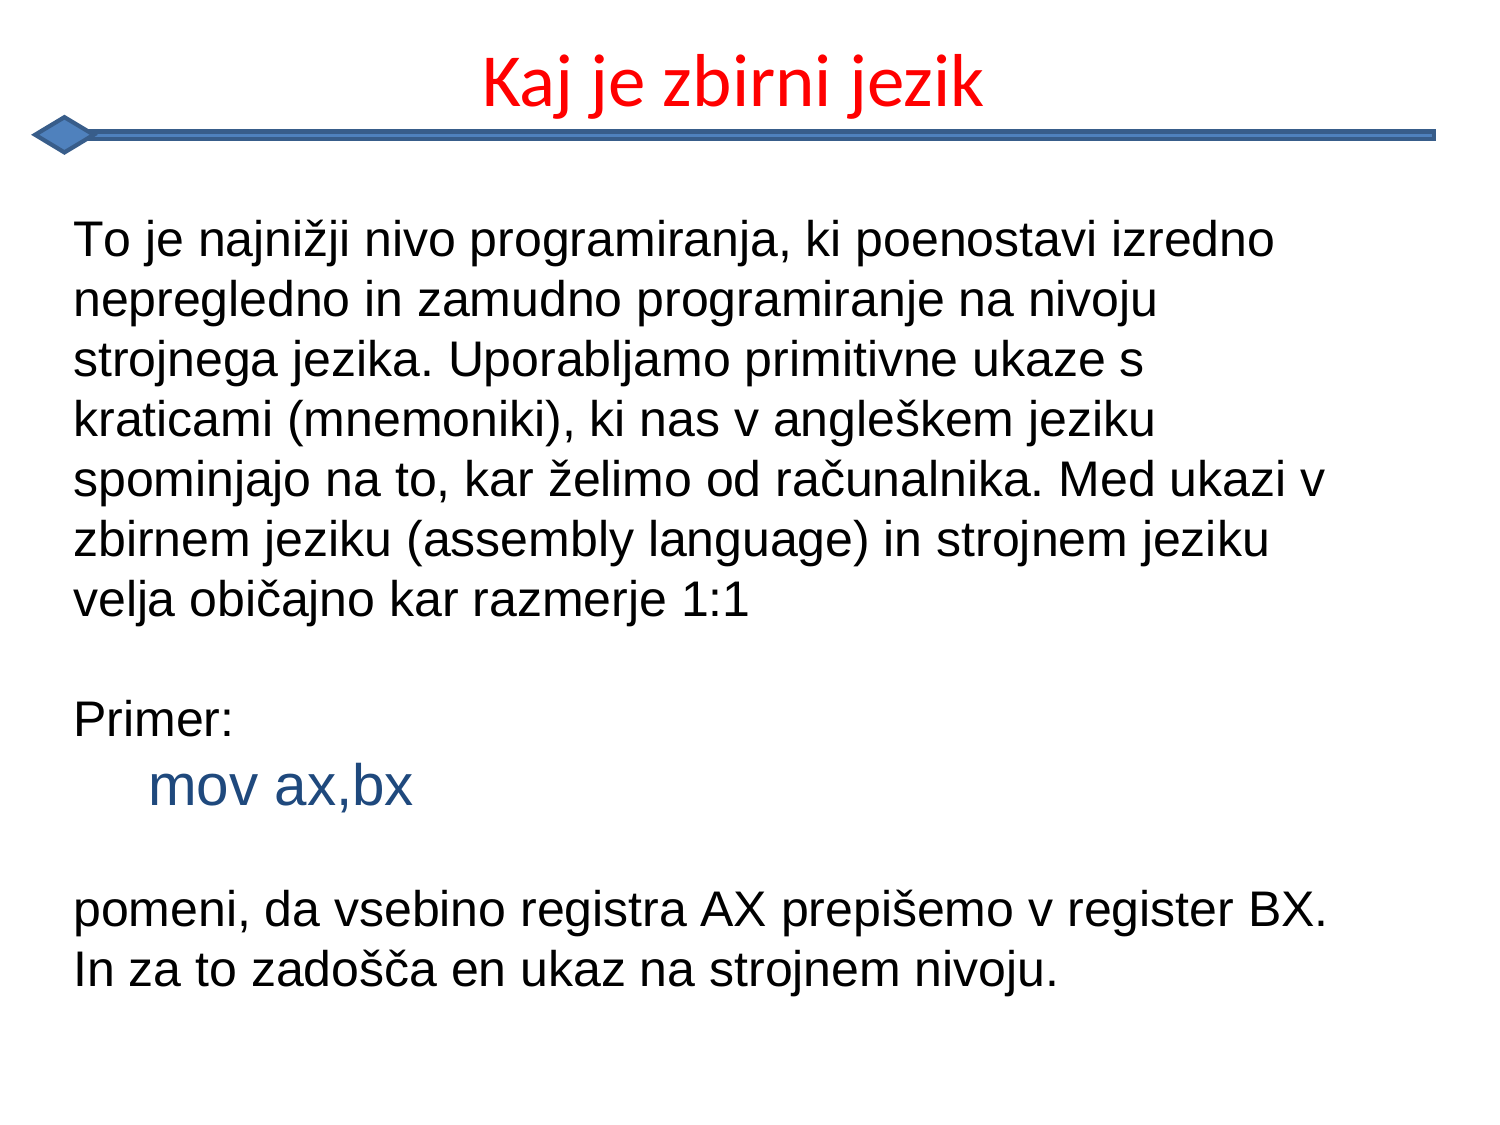

# Kaj je zbirni jezik
To je najnižji nivo programiranja, ki poenostavi izredno nepregledno in zamudno programiranje na nivoju strojnega jezika. Uporabljamo primitivne ukaze s kraticami (mnemoniki), ki nas v angleškem jeziku spominjajo na to, kar želimo od računalnika. Med ukazi v zbirnem jeziku (assembly language) in strojnem jeziku velja običajno kar razmerje 1:1
Primer:
mov ax,bx
pomeni, da vsebino registra AX prepišemo v register BX. In za to zadošča en ukaz na strojnem nivoju.